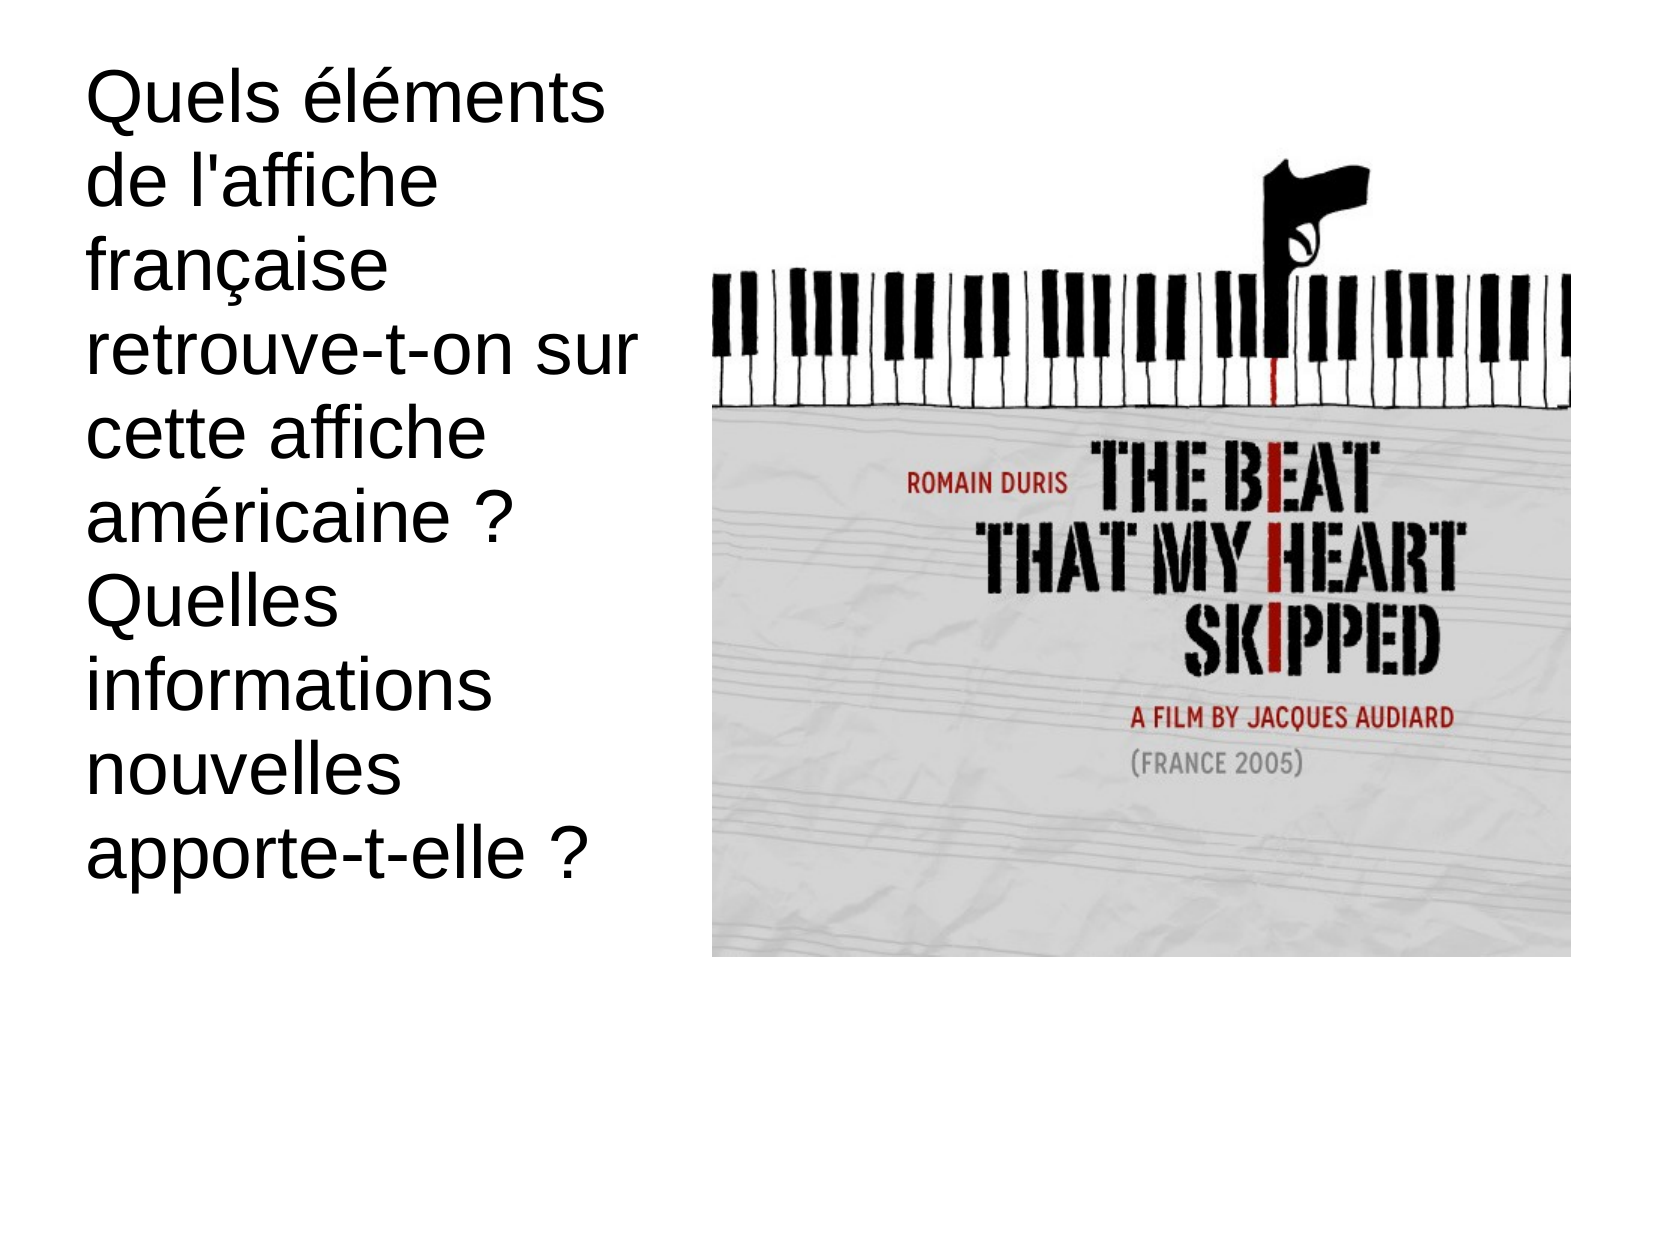

Quels éléments de l'affiche française retrouve-t-on sur cette affiche américaine ?
Quelles informations nouvelles apporte-t-elle ?
#